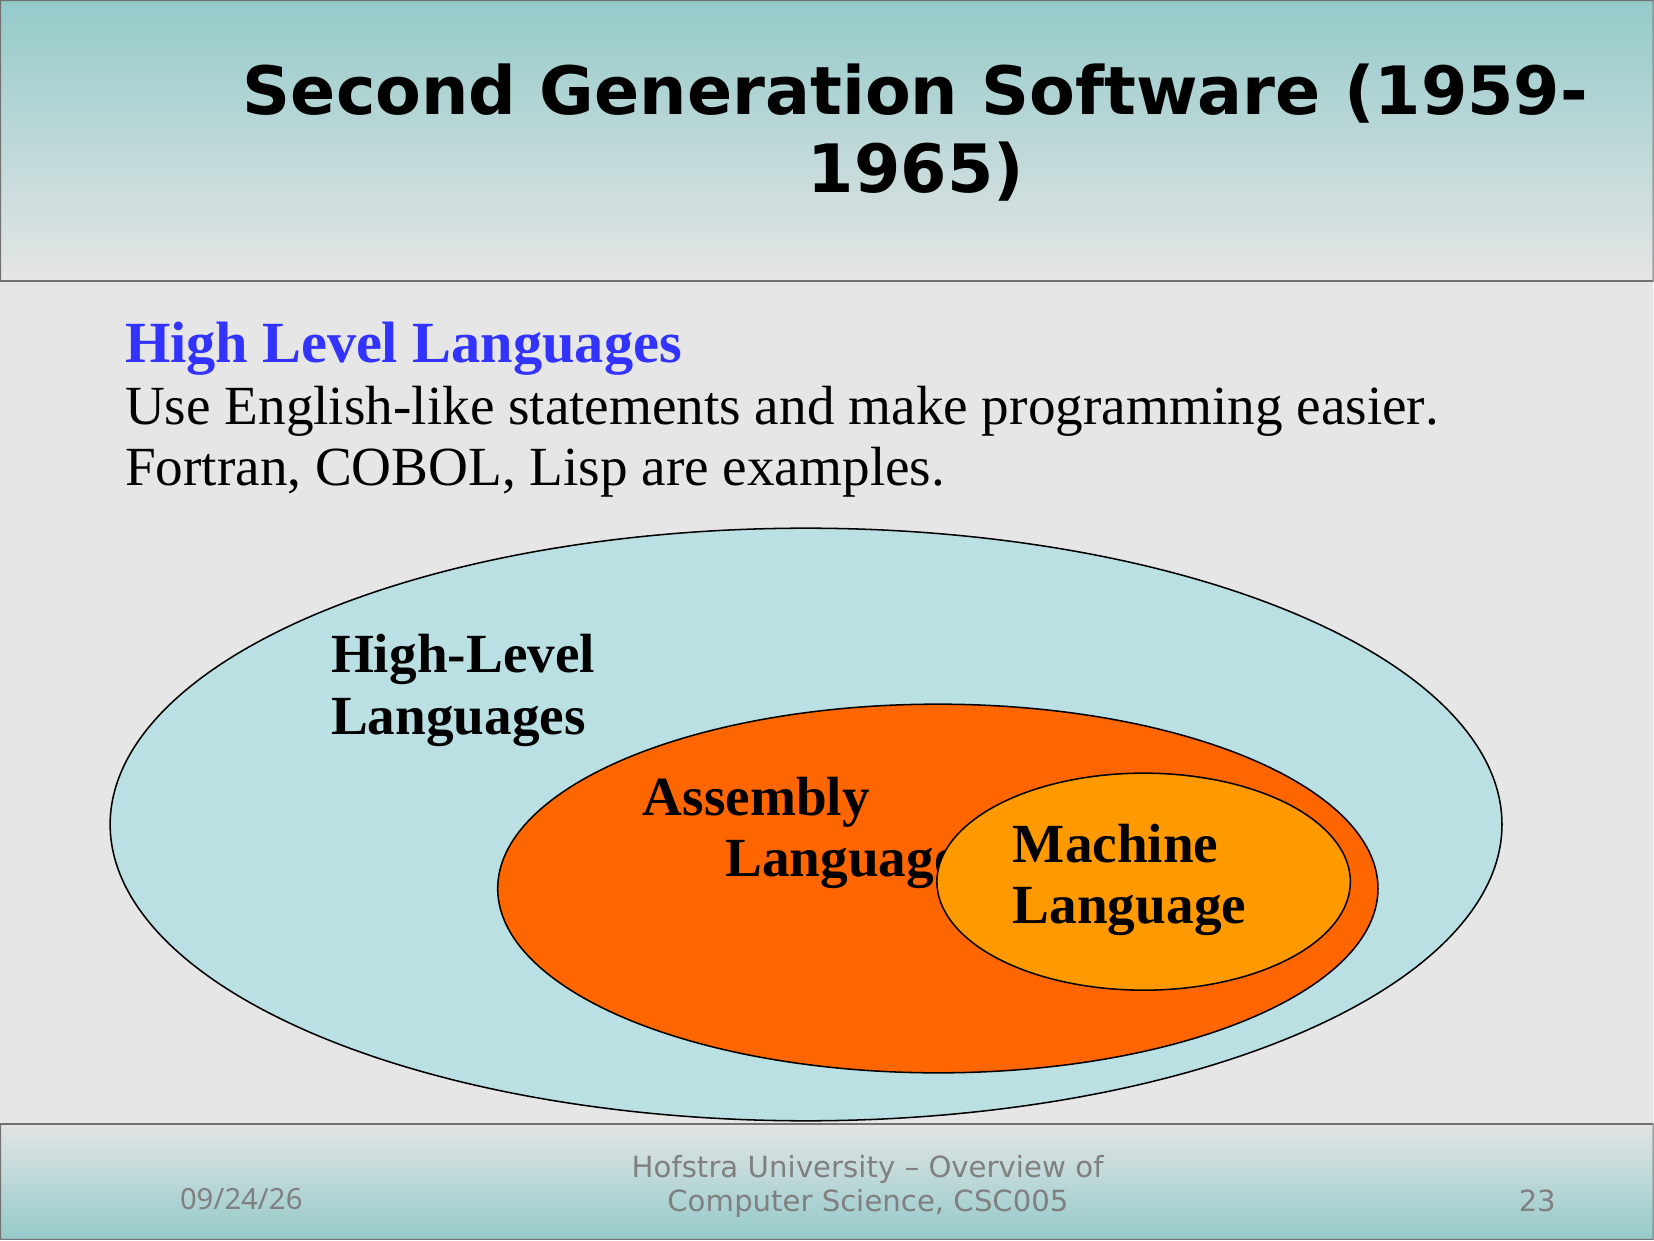

# Second Generation Software (1959-1965)
High Level Languages
Use English-like statements and make programming easier.
Fortran, COBOL, Lisp are examples.
High-Level
Languages
Assembly Language
Machine
Language
23